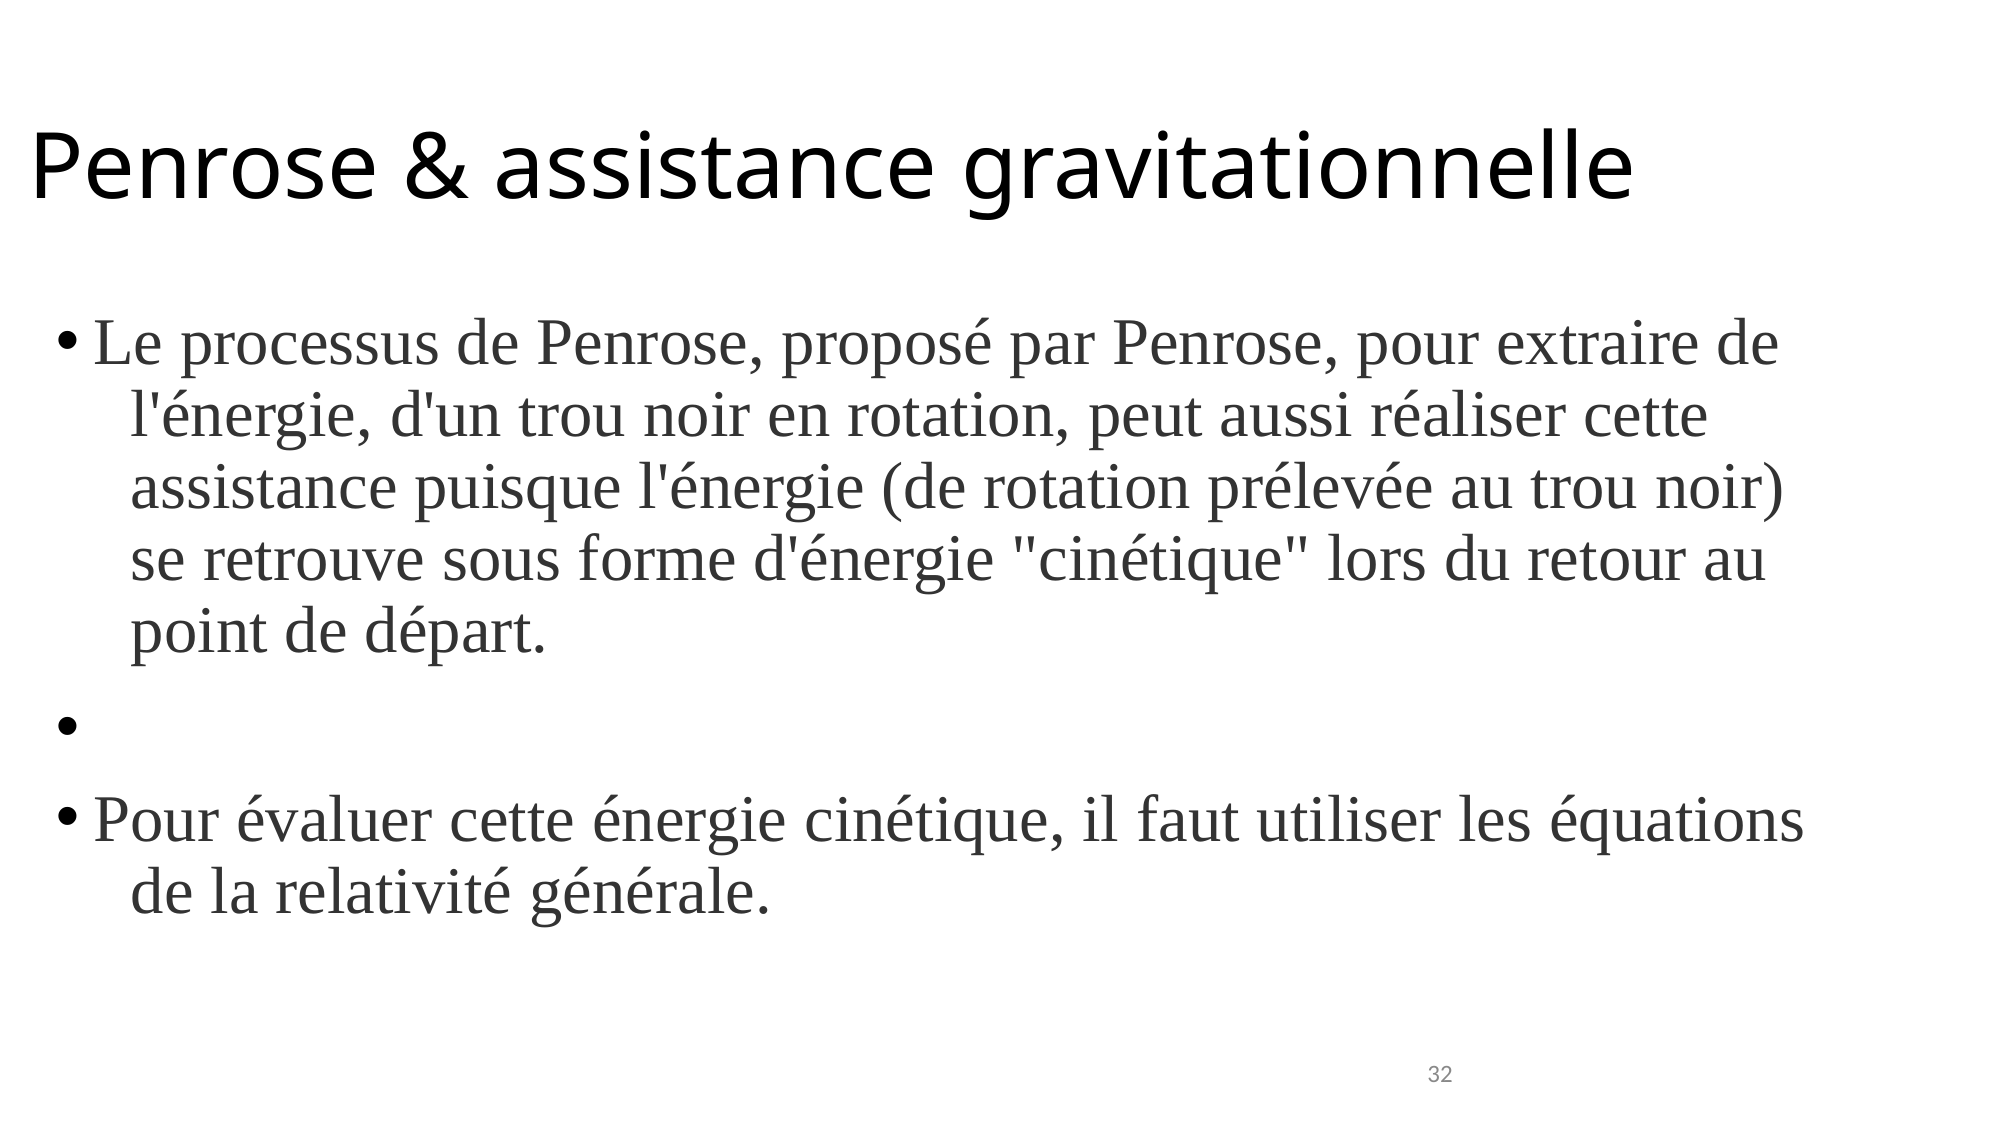

# Penrose & assistance gravitationnelle
Le processus de Penrose, proposé par Penrose, pour extraire de l'énergie, d'un trou noir en rotation, peut aussi réaliser cette assistance puisque l'énergie (de rotation prélevée au trou noir) se retrouve sous forme d'énergie "cinétique" lors du retour au point de départ.
Pour évaluer cette énergie cinétique, il faut utiliser les équations de la relativité générale.